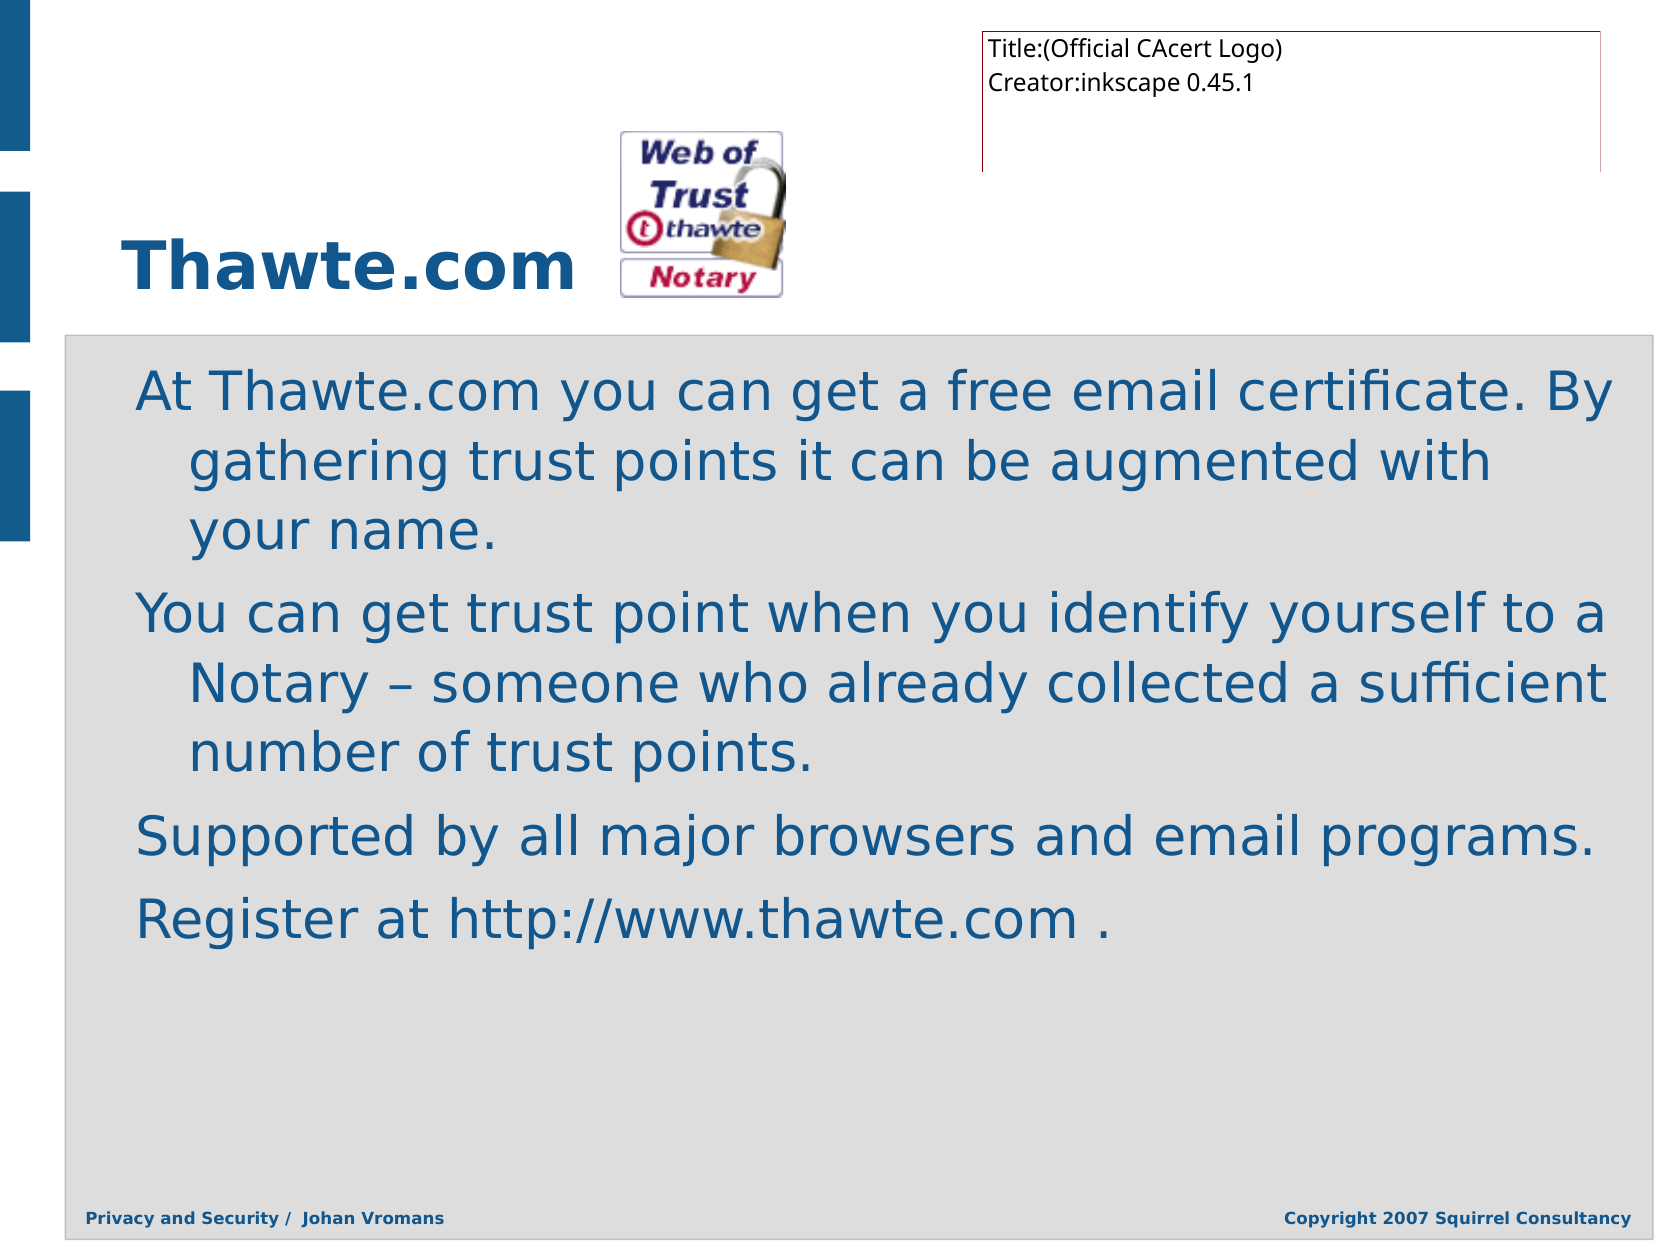

# Thawte.com
At Thawte.com you can get a free email certificate. By gathering trust points it can be augmented with your name.
You can get trust point when you identify yourself to a Notary – someone who already collected a sufficient number of trust points.
Supported by all major browsers and email programs.
Register at http://www.thawte.com .